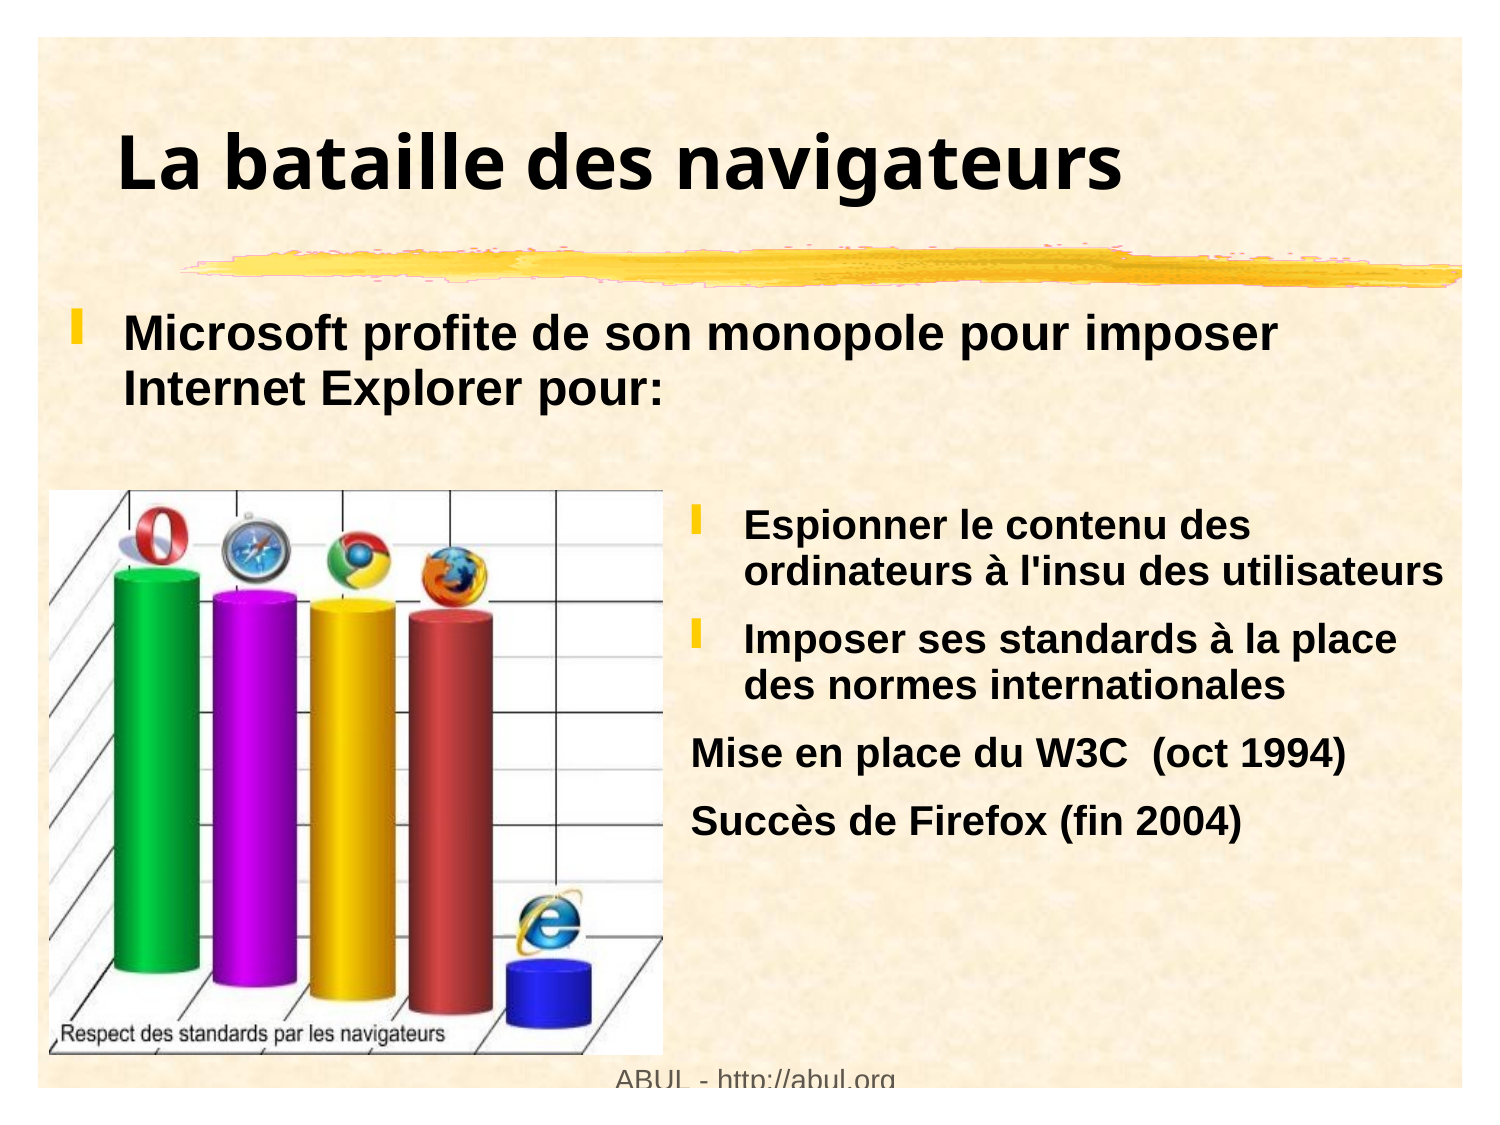

# La bataille des navigateurs
Microsoft profite de son monopole pour imposer Internet Explorer pour:
Espionner le contenu des ordinateurs à l'insu des utilisateurs
Imposer ses standards à la place des normes internationales
Mise en place du W3C (oct 1994)
Succès de Firefox (fin 2004)